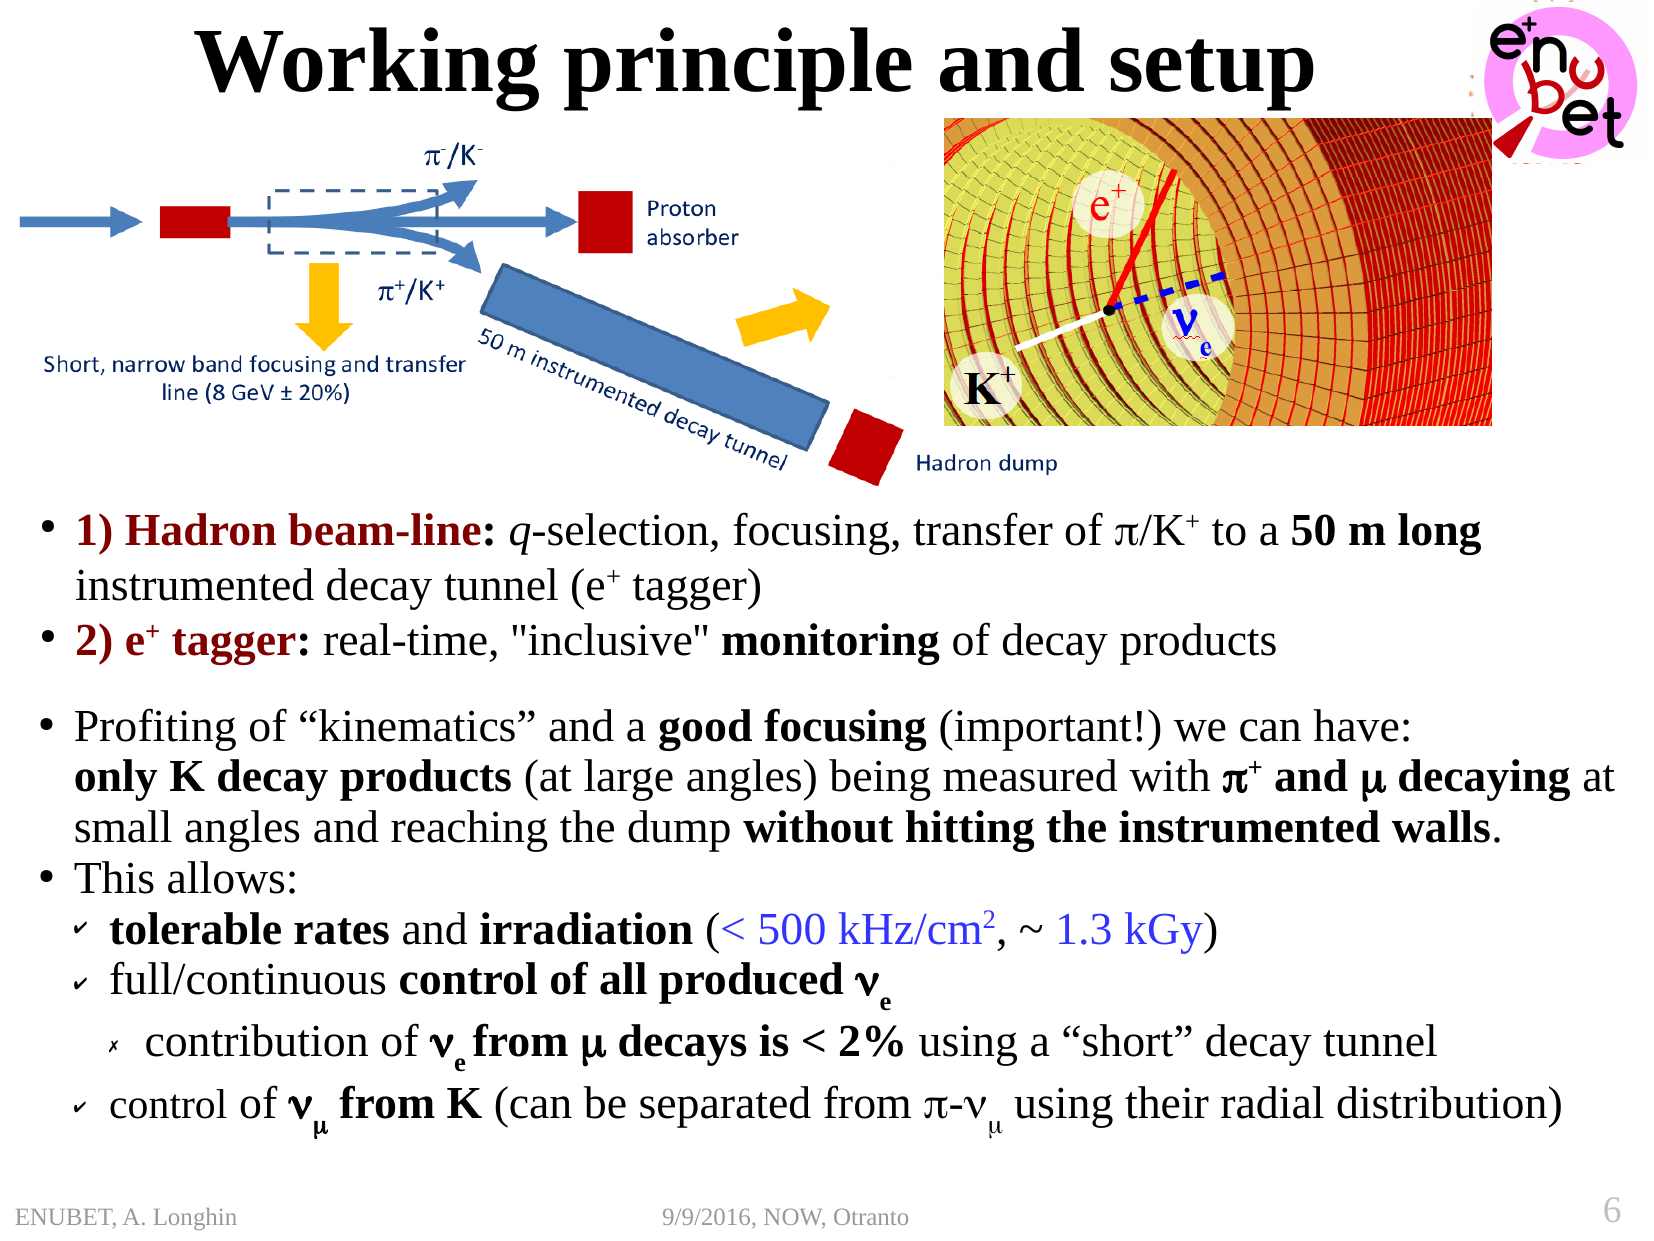

# Working principle and setup
1) Hadron beam-line: q-selection, focusing, transfer of p/K+ to a 50 m long instrumented decay tunnel (e+ tagger)
2) e+ tagger: real-time, ''inclusive'' monitoring of decay products
Profiting of “kinematics” and a good focusing (important!) we can have:
only K decay products (at large angles) being measured with p+ and m decaying at small angles and reaching the dump without hitting the instrumented walls.
This allows:
tolerable rates and irradiation (< 500 kHz/cm2, ~ 1.3 kGy)
full/continuous control of all produced ne
contribution of ne from m decays is < 2% using a “short” decay tunnel
control of nm from K (can be separated from p-nm using their radial distribution)